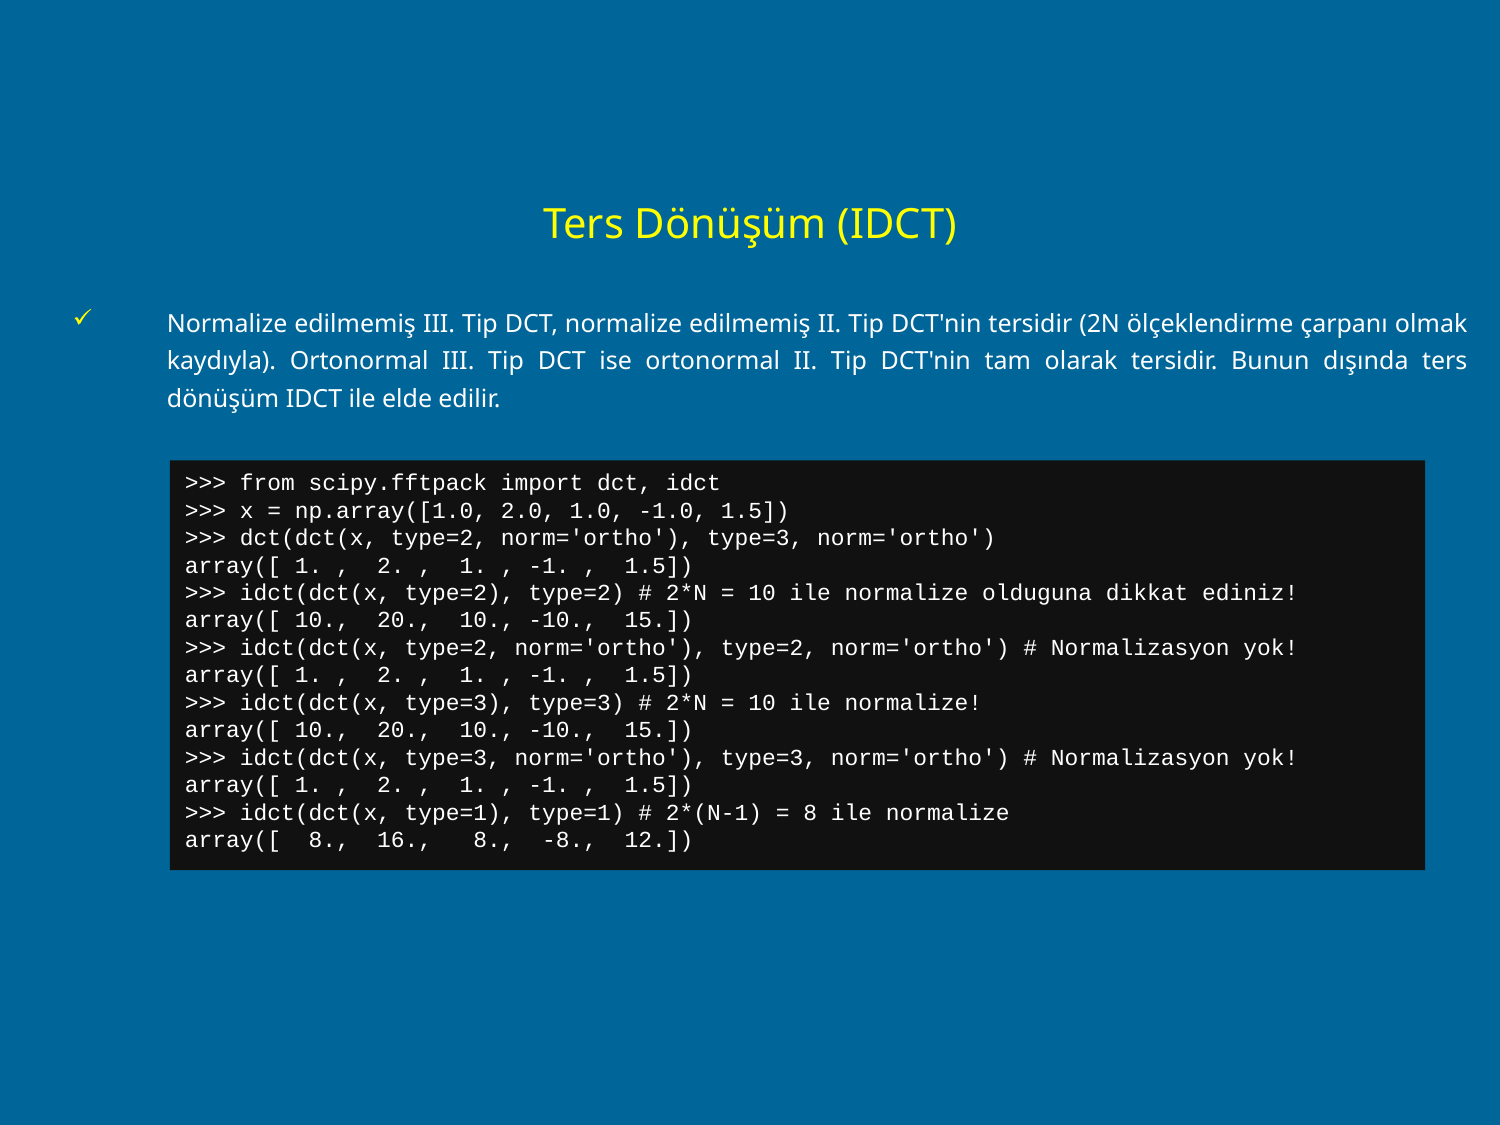

# Ters Dönüşüm (IDCT)
Normalize edilmemiş III. Tip DCT, normalize edilmemiş II. Tip DCT'nin tersidir (2N ölçeklendirme çarpanı olmak kaydıyla). Ortonormal III. Tip DCT ise ortonormal II. Tip DCT'nin tam olarak tersidir. Bunun dışında ters dönüşüm IDCT ile elde edilir.
>>> from scipy.fftpack import dct, idct
>>> x = np.array([1.0, 2.0, 1.0, -1.0, 1.5])
>>> dct(dct(x, type=2, norm='ortho'), type=3, norm='ortho')
array([ 1. , 2. , 1. , -1. , 1.5])
>>> idct(dct(x, type=2), type=2) # 2*N = 10 ile normalize olduguna dikkat ediniz!
array([ 10., 20., 10., -10., 15.])
>>> idct(dct(x, type=2, norm='ortho'), type=2, norm='ortho') # Normalizasyon yok!
array([ 1. , 2. , 1. , -1. , 1.5])
>>> idct(dct(x, type=3), type=3) # 2*N = 10 ile normalize!
array([ 10., 20., 10., -10., 15.])
>>> idct(dct(x, type=3, norm='ortho'), type=3, norm='ortho') # Normalizasyon yok!
array([ 1. , 2. , 1. , -1. , 1.5])
>>> idct(dct(x, type=1), type=1) # 2*(N-1) = 8 ile normalize
array([ 8., 16., 8., -8., 12.])